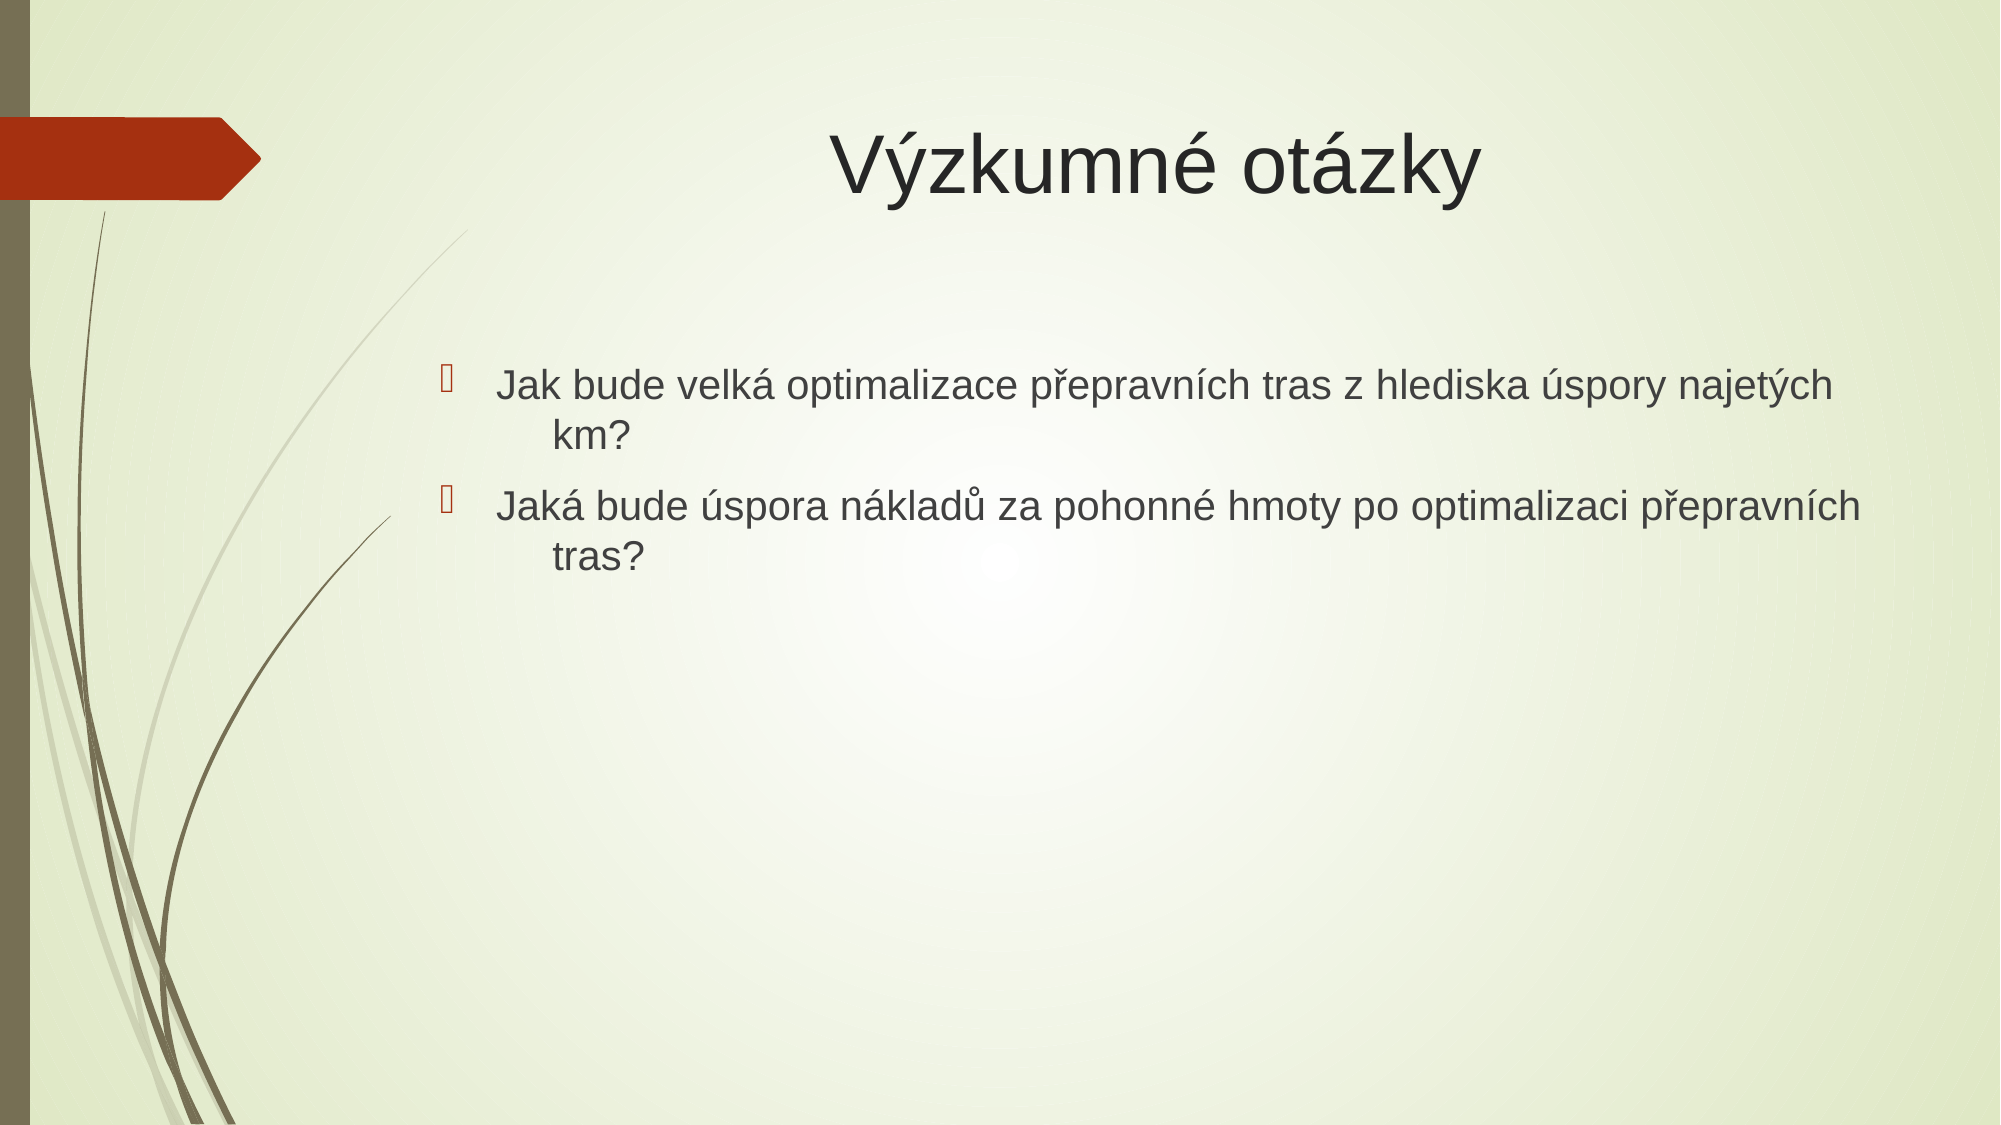

# Výzkumné otázky
Jak bude velká optimalizace přepravních tras z hlediska úspory najetých km?
Jaká bude úspora nákladů za pohonné hmoty po optimalizaci přepravních tras?